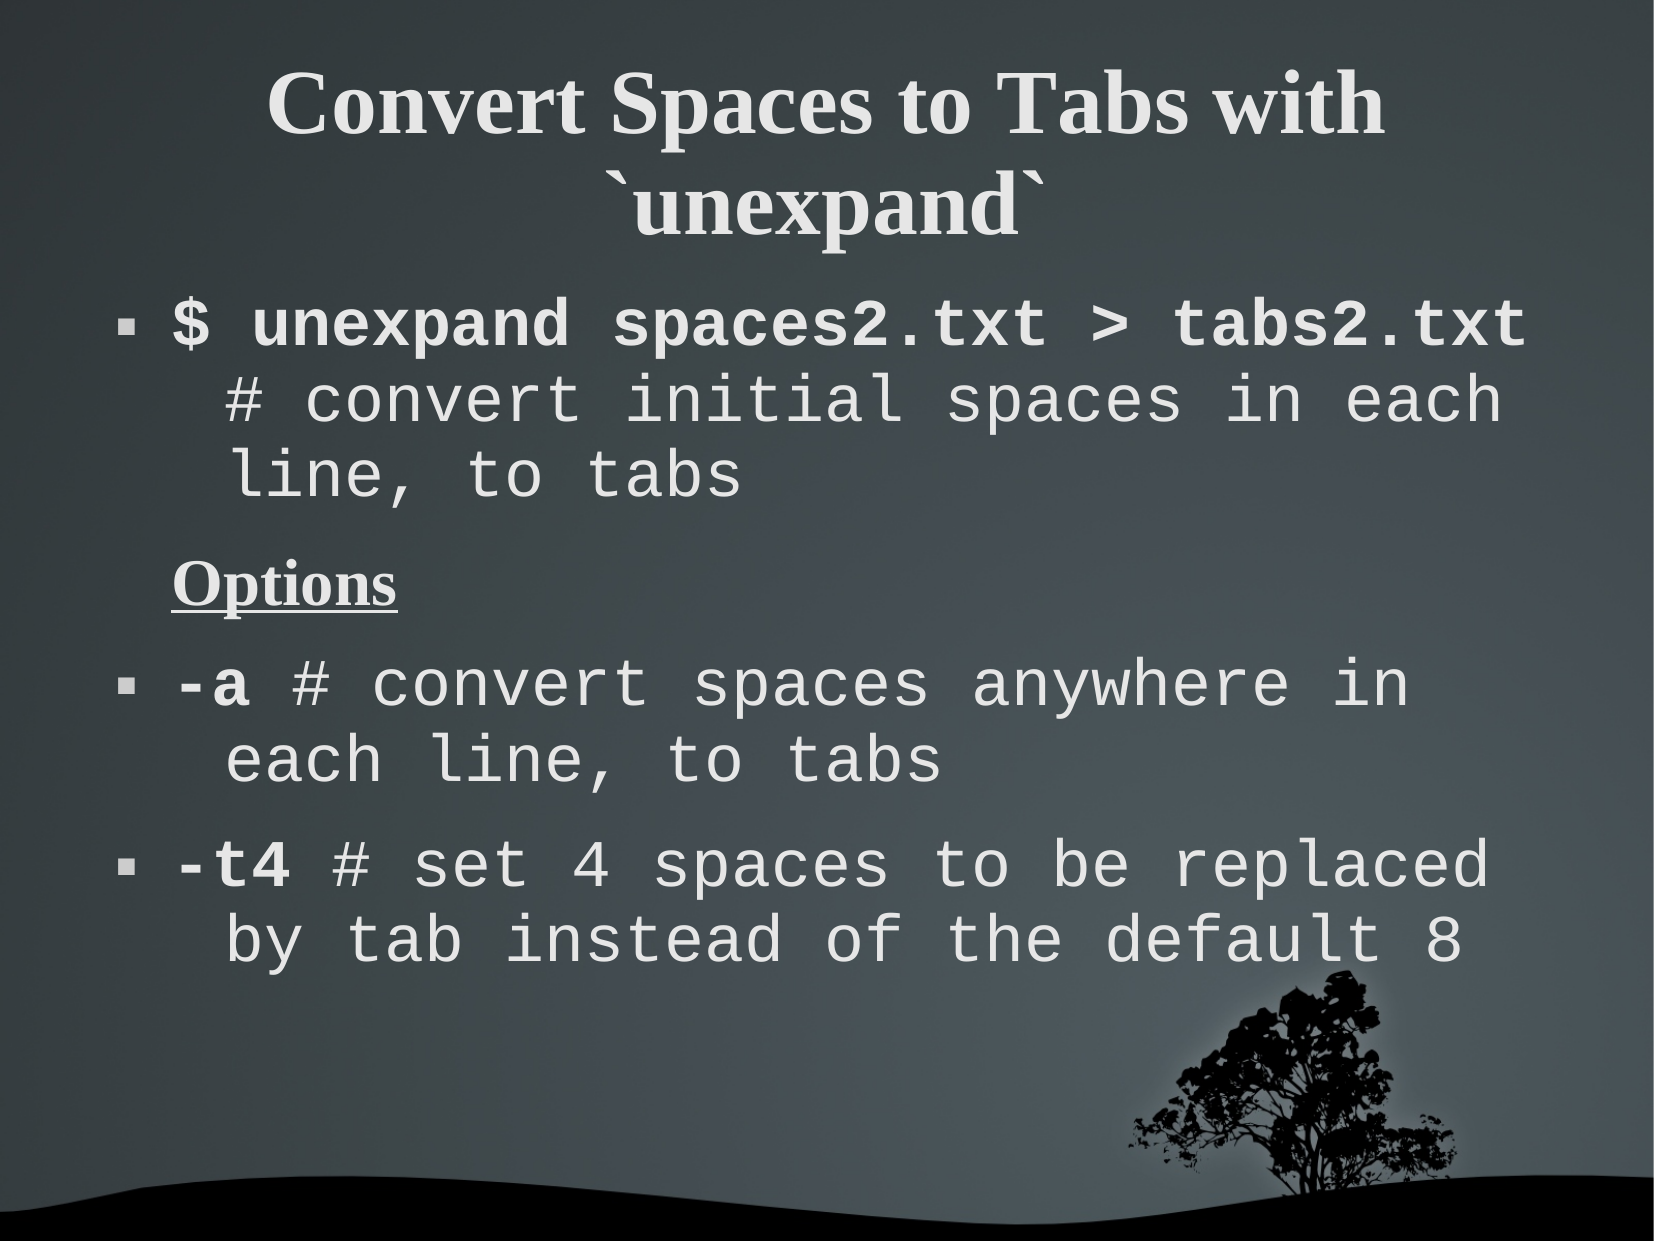

# Convert Spaces to Tabs with `unexpand`
$ unexpand spaces2.txt > tabs2.txt # convert initial spaces in each line, to tabs
Options
-a # convert spaces anywhere in each line, to tabs
-t4 # set 4 spaces to be replaced by tab instead of the default 8